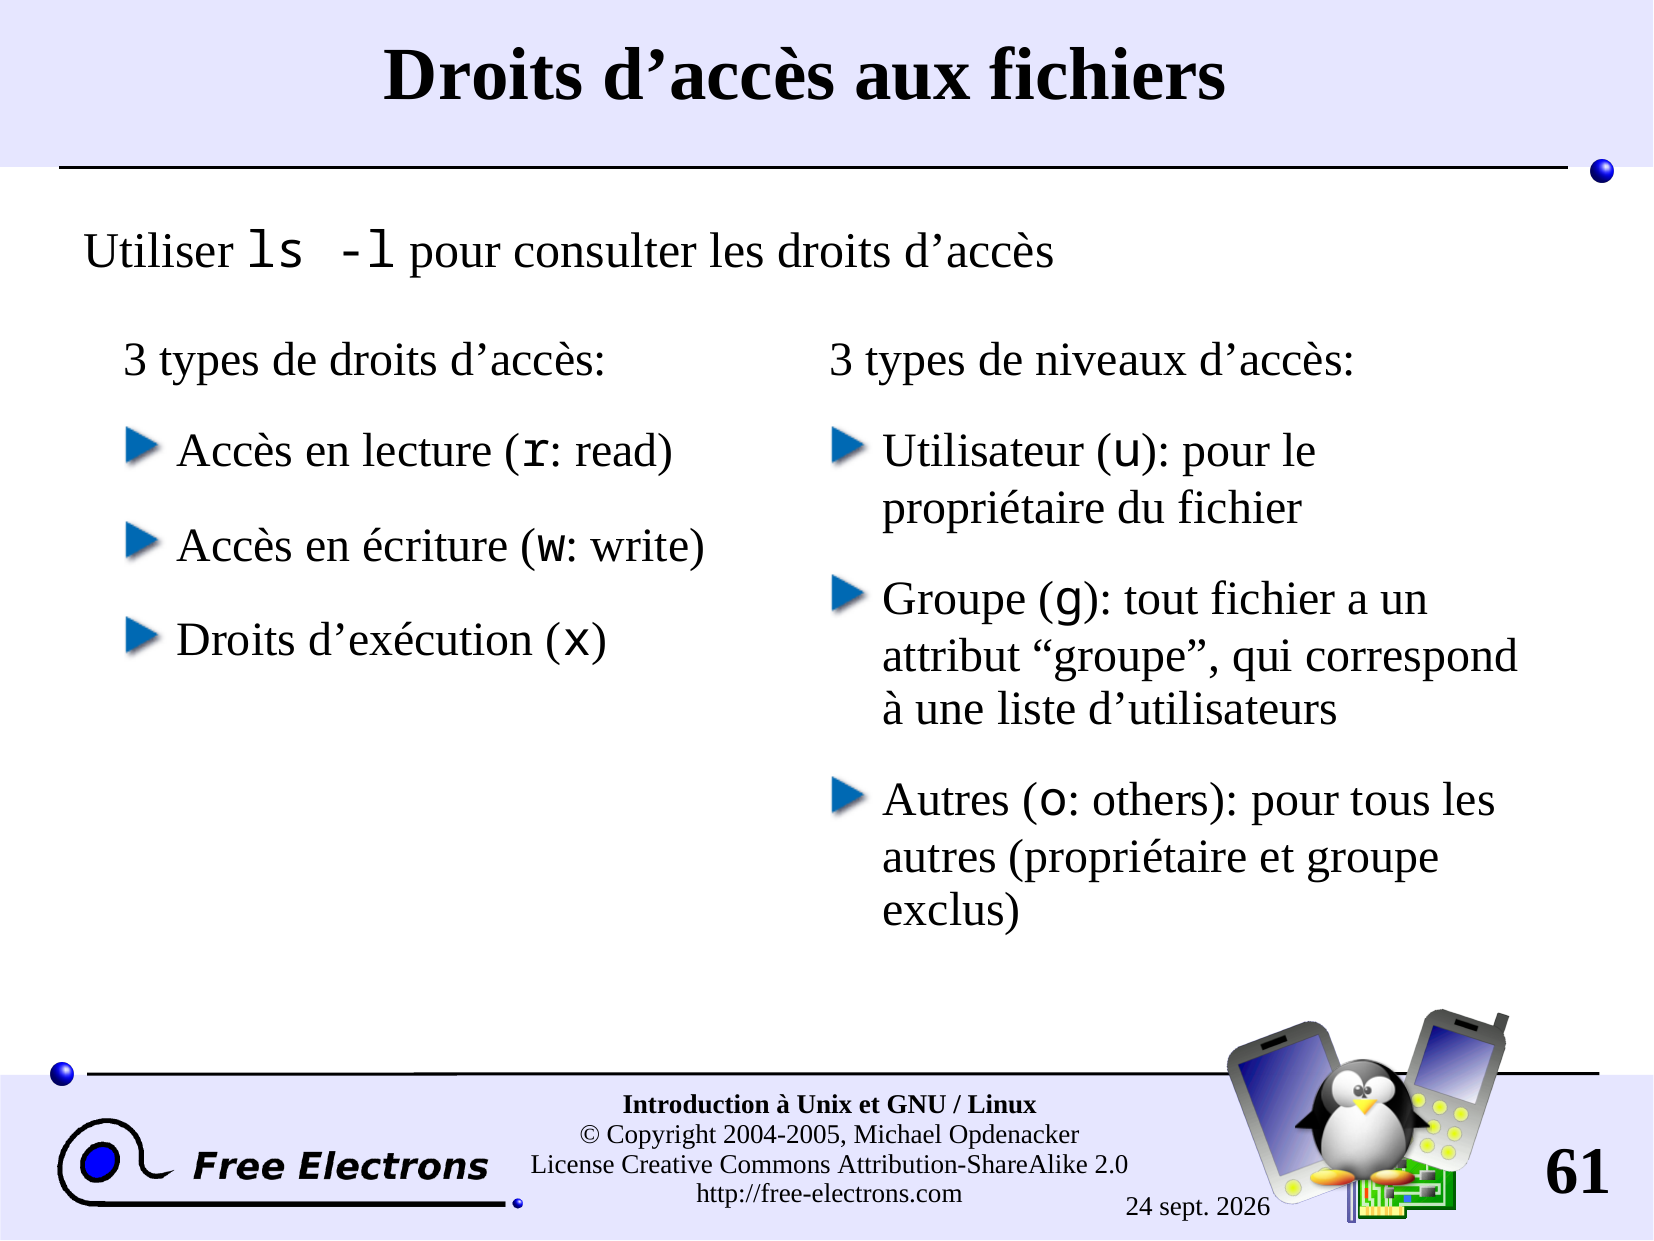

# Droits d’accès aux fichiers
Utiliser ls -l pour consulter les droits d’accès
3 types de droits d’accès:
Accès en lecture (r: read)
Accès en écriture (w: write)
Droits d’exécution (x)
3 types de niveaux d’accès:
Utilisateur (u): pour le propriétaire du fichier
Groupe (g): tout fichier a un attribut “groupe”, qui correspond à une liste d’utilisateurs
Autres (o: others): pour tous les autres (propriétaire et groupe exclus)